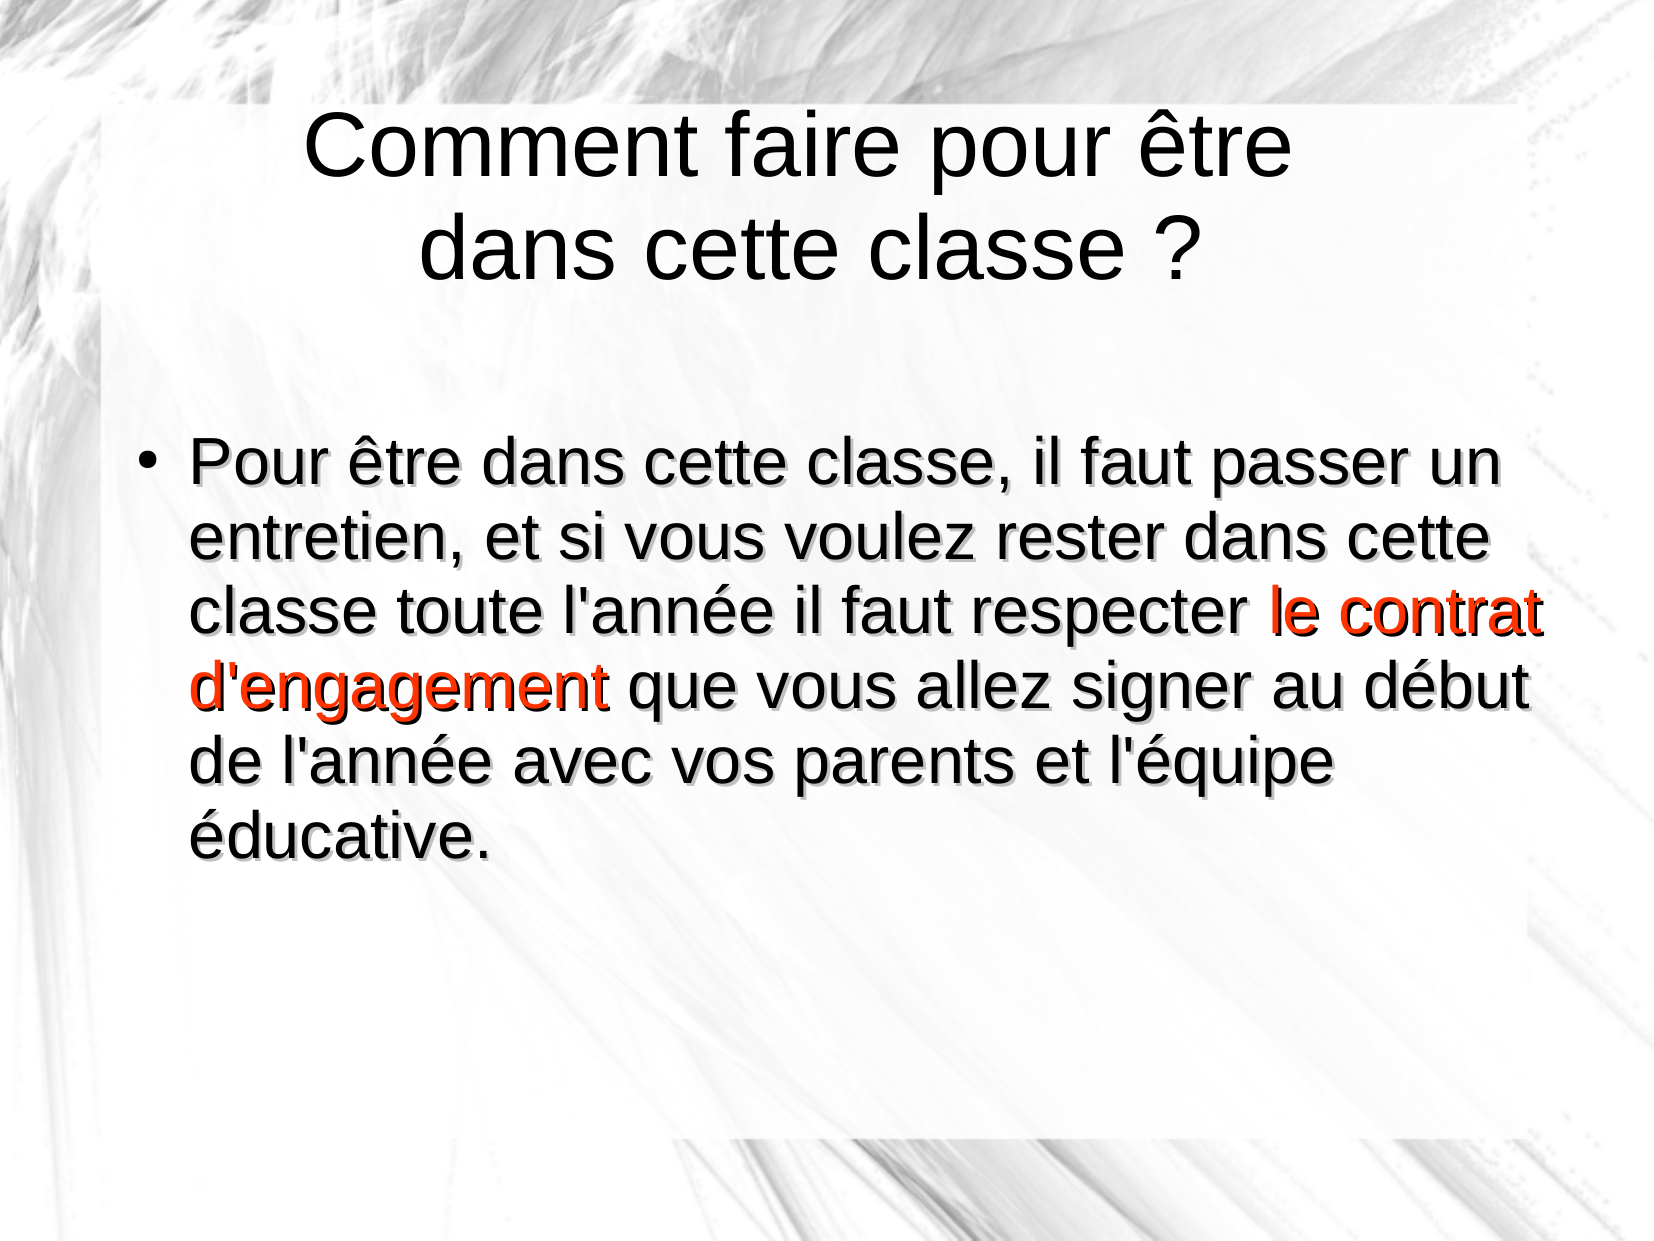

# Comment faire pour être dans cette classe ?
Pour être dans cette classe, il faut passer un entretien, et si vous voulez rester dans cette classe toute l'année il faut respecter le contrat d'engagement que vous allez signer au début de l'année avec vos parents et l'équipe éducative.